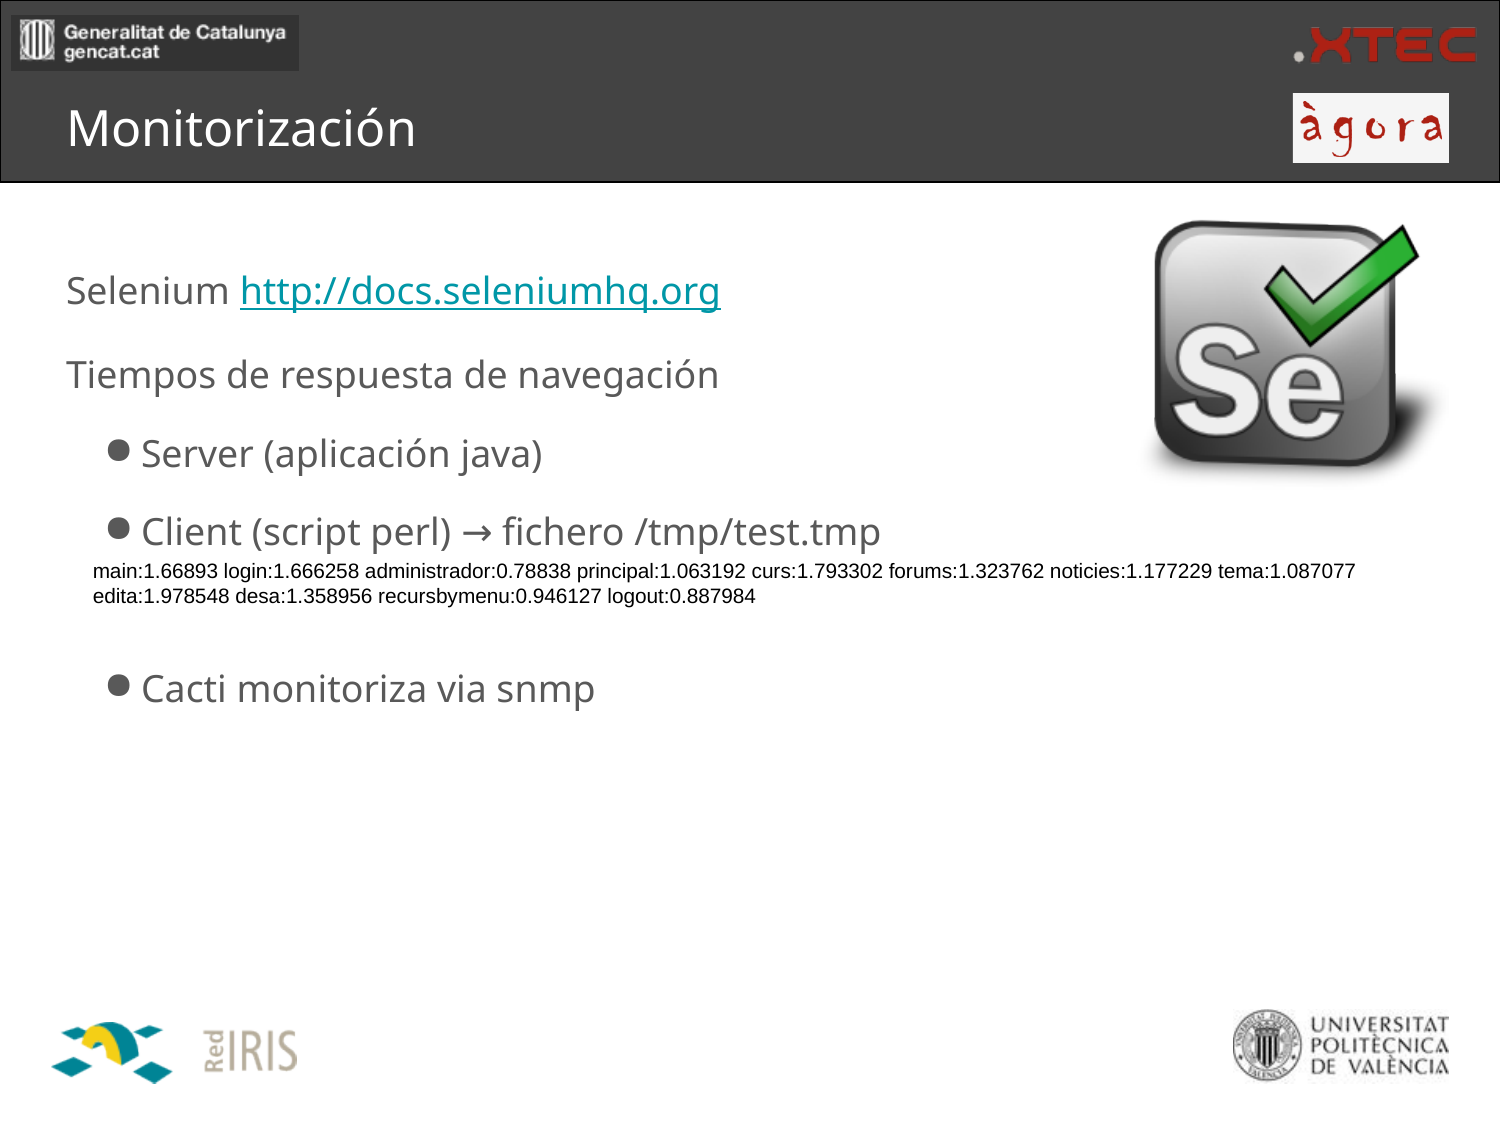

# Monitorización
Selenium http://docs.seleniumhq.org
Tiempos de respuesta de navegación
Server (aplicación java)
Client (script perl) → fichero /tmp/test.tmp
Cacti monitoriza via snmp
main:1.66893 login:1.666258 administrador:0.78838 principal:1.063192 curs:1.793302 forums:1.323762 noticies:1.177229 tema:1.087077 edita:1.978548 desa:1.358956 recursbymenu:0.946127 logout:0.887984